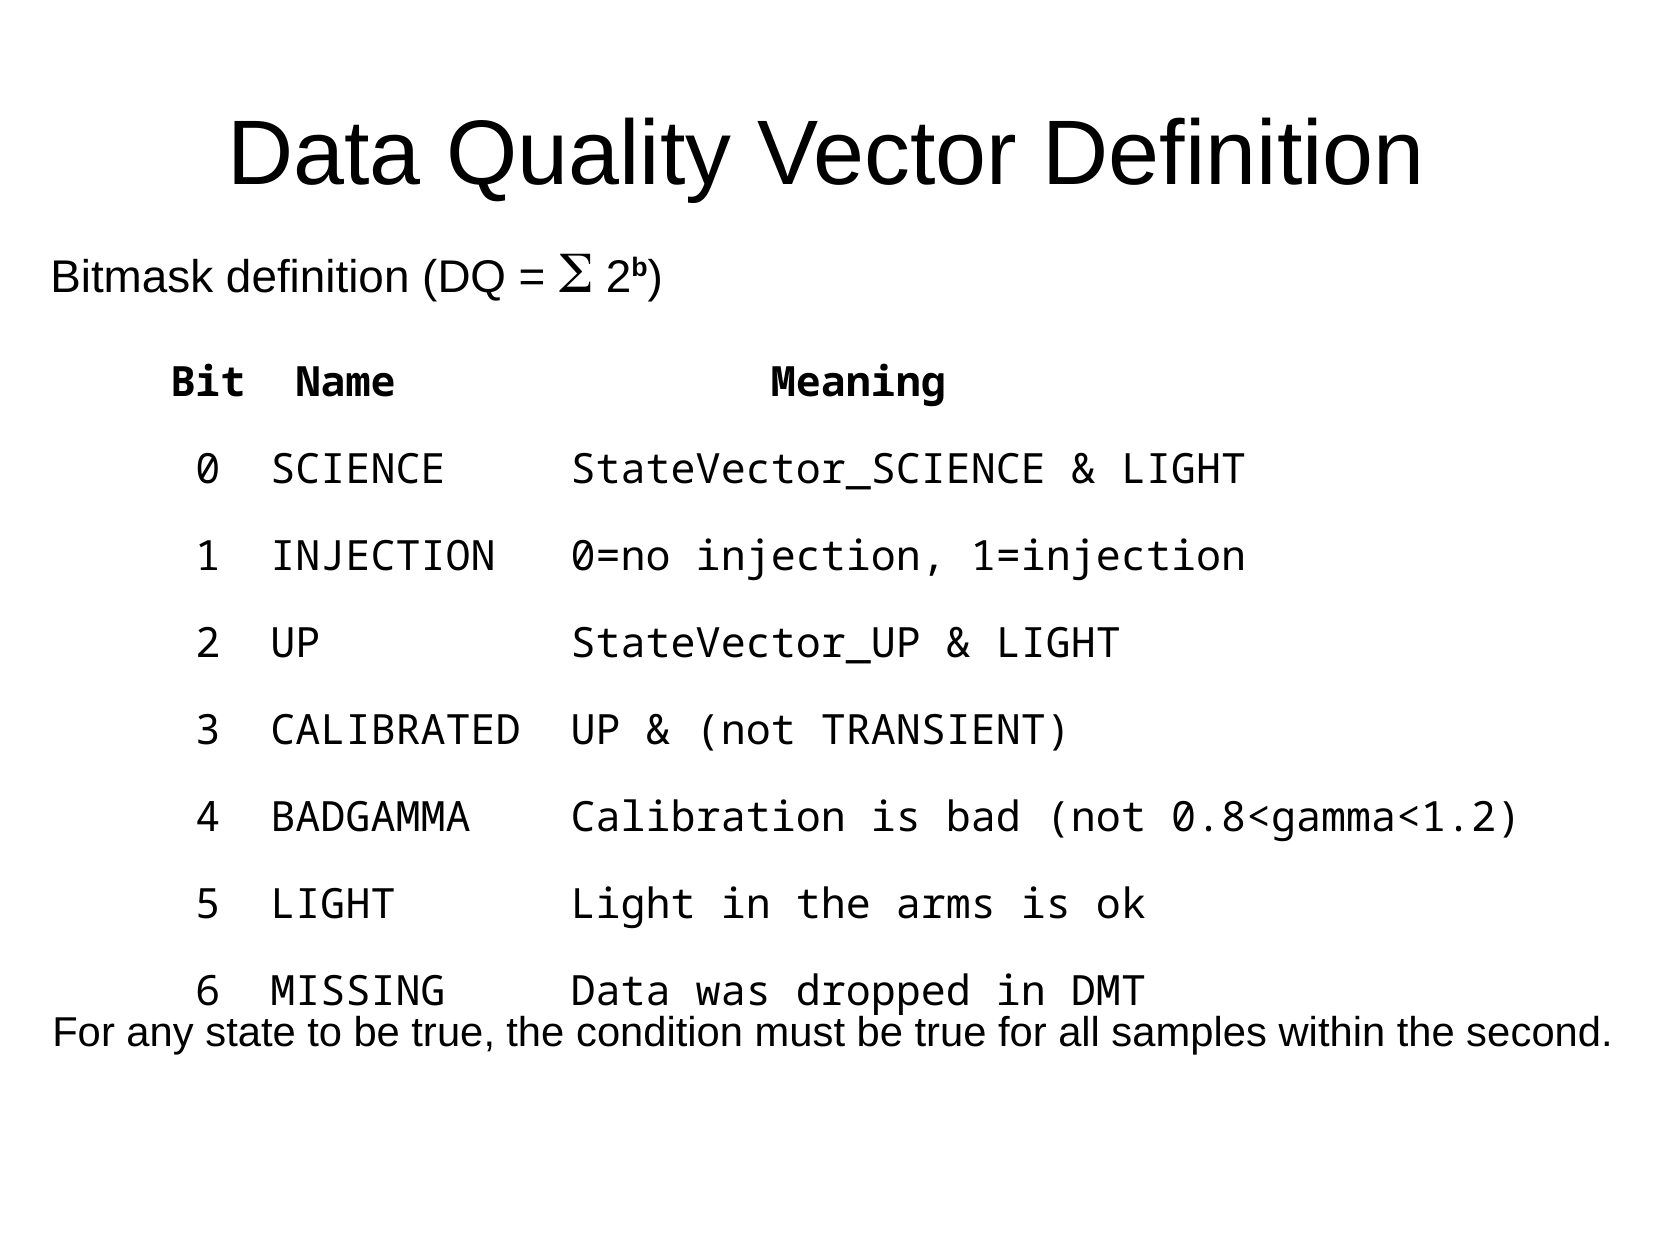

# Data Quality Vector Definition
Bitmask definition (DQ = S 2b)
Bit Name Meaning
 0 SCIENCE StateVector_SCIENCE & LIGHT
 1 INJECTION 0=no injection, 1=injection
 2 UP StateVector_UP & LIGHT
 3 CALIBRATED UP & (not TRANSIENT)
 4 BADGAMMA Calibration is bad (not 0.8<gamma<1.2)
 5 LIGHT Light in the arms is ok
 6 MISSING Data was dropped in DMT
For any state to be true, the condition must be true for all samples within the second.
Bit Name Meaning
 0 SCIENCE StateVector_SCIENCE & LIGHT
 1 INJECTION 0=no injection, 1=injection
 2 UP StateVector_UP & LIGHT
 3 CALIBRATED UP & (not TRANSIENT)
 4 BADGAMMA Calibration is bad (not 0.8<gamma<1.2)
 5 LIGHT Light in the arms is ok
 6 MISSING Data was dropped in DMT